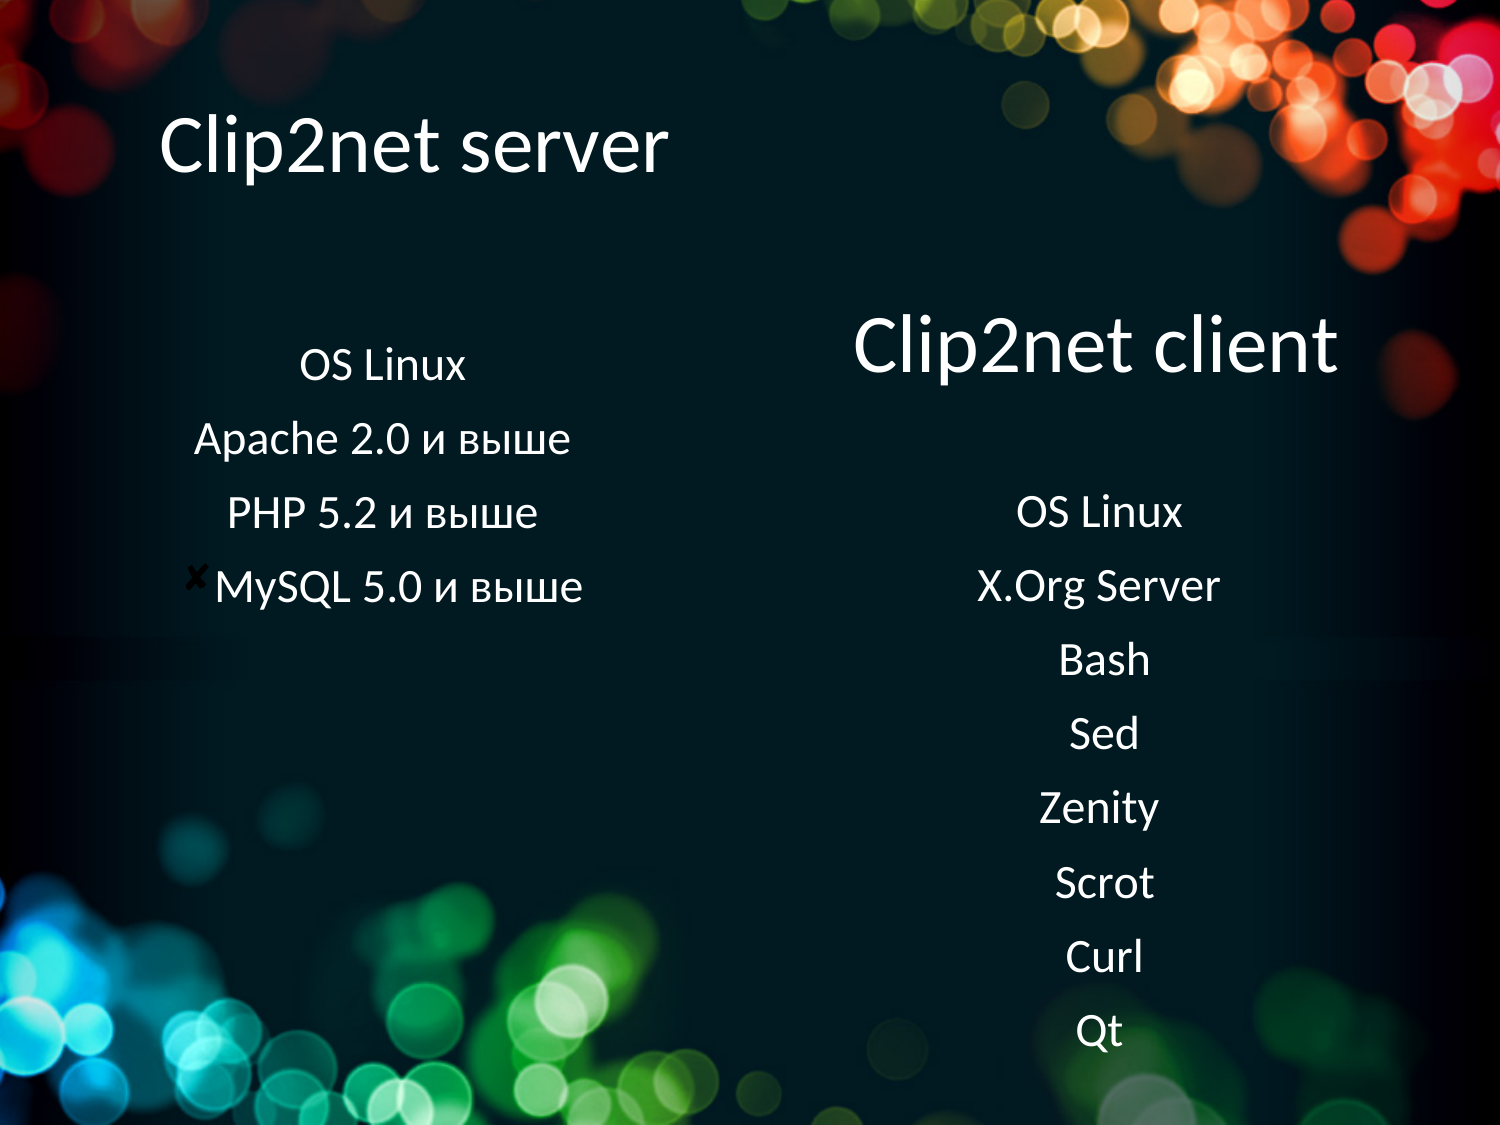

Clip2net server
Clip2net client
OS Linux
Apache 2.0 и выше
PHP 5.2 и выше
MySQL 5.0 и выше
OS Linux
X.Org Server
 Bash
 Sed
Zenity
 Scrot
 Curl
Qt